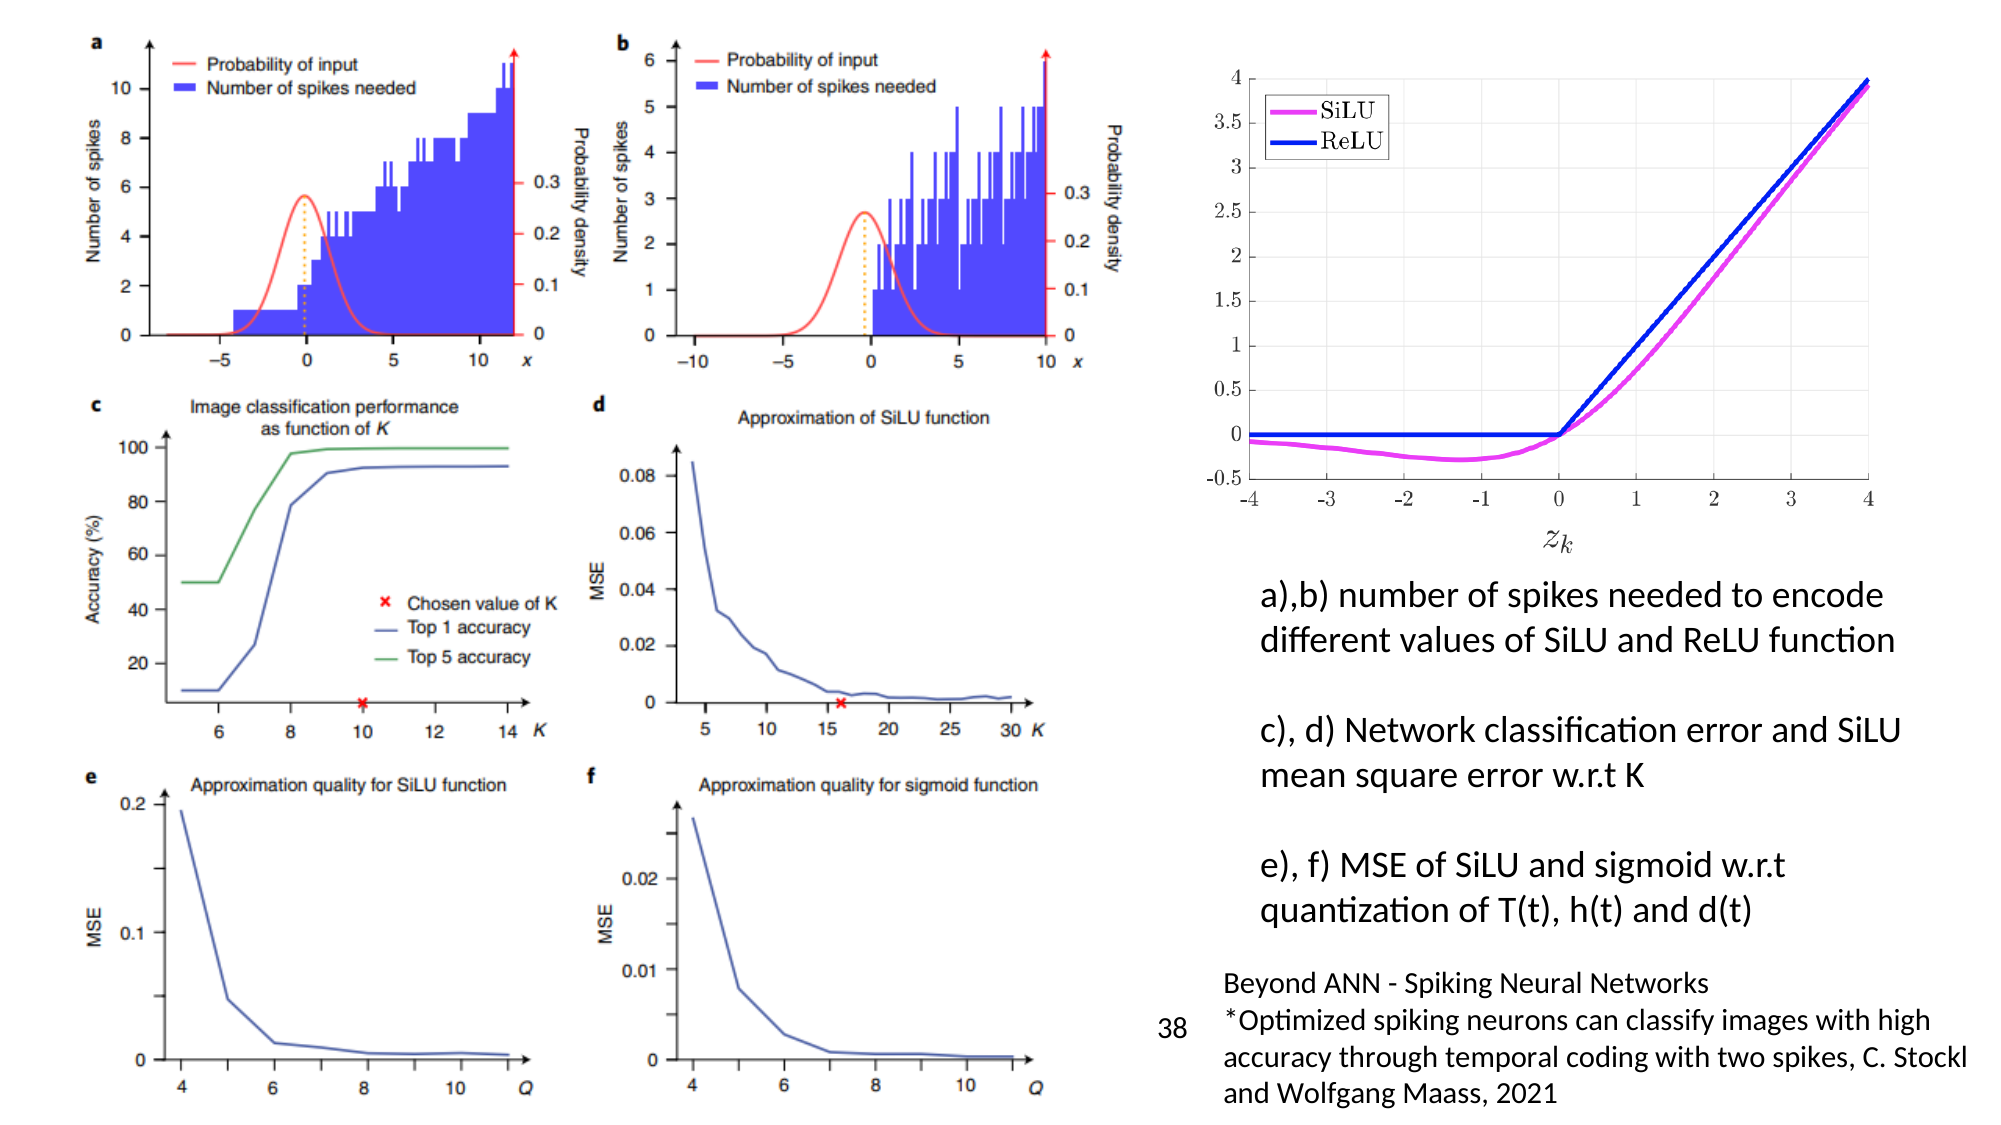

a),b) number of spikes needed to encode different values of SiLU and ReLU function
c), d) Network classification error and SiLU mean square error w.r.t K
e), f) MSE of SiLU and sigmoid w.r.t quantization of T(t), h(t) and d(t)
Beyond ANN - Spiking Neural Networks
*Optimized spiking neurons can classify images with high accuracy through temporal coding with two spikes, C. Stockl and Wolfgang Maass, 2021